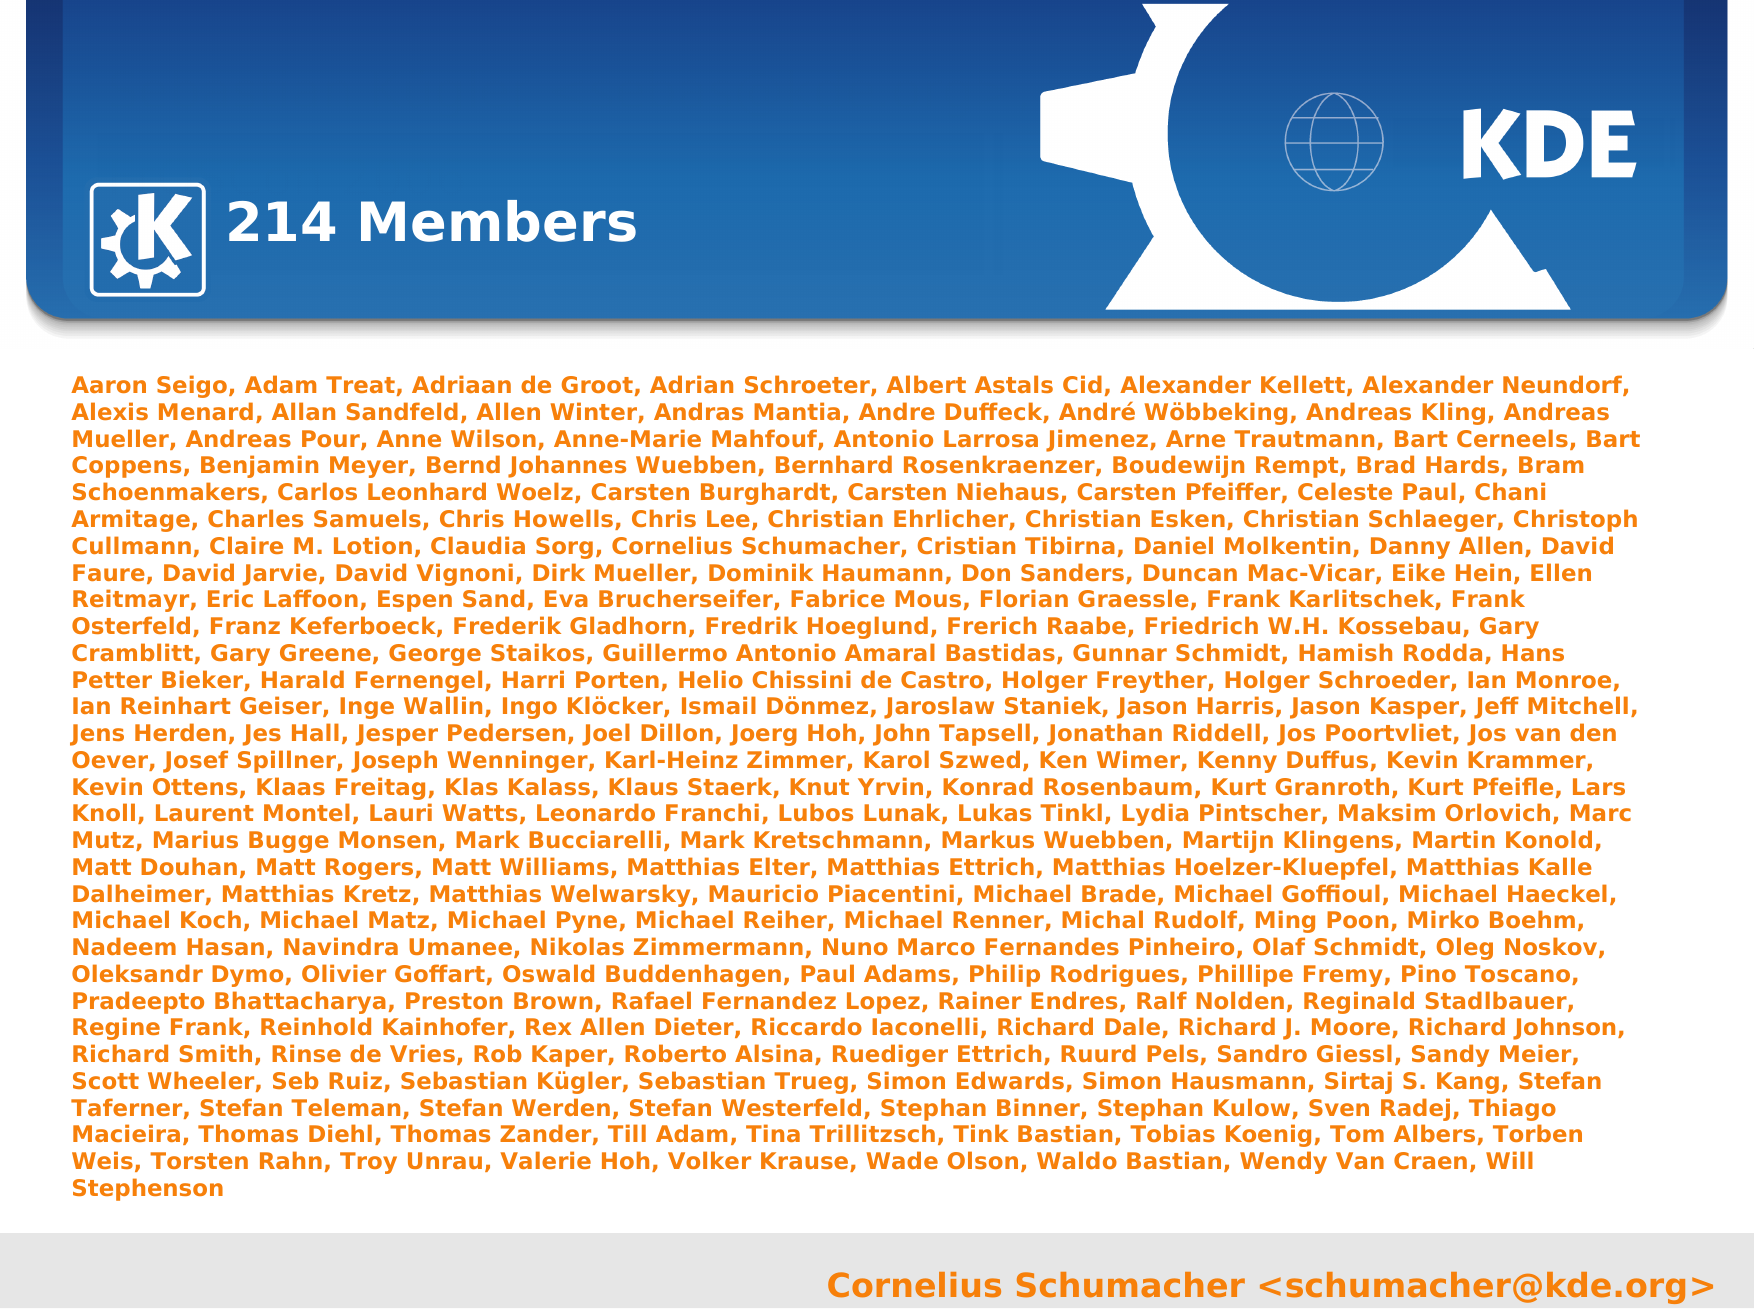

# 214 Members
Aaron Seigo, Adam Treat, Adriaan de Groot, Adrian Schroeter, Albert Astals Cid, Alexander Kellett, Alexander Neundorf, Alexis Menard, Allan Sandfeld, Allen Winter, Andras Mantia, Andre Duffeck, André Wöbbeking, Andreas Kling, Andreas Mueller, Andreas Pour, Anne Wilson, Anne-Marie Mahfouf, Antonio Larrosa Jimenez, Arne Trautmann, Bart Cerneels, Bart Coppens, Benjamin Meyer, Bernd Johannes Wuebben, Bernhard Rosenkraenzer, Boudewijn Rempt, Brad Hards, Bram Schoenmakers, Carlos Leonhard Woelz, Carsten Burghardt, Carsten Niehaus, Carsten Pfeiffer, Celeste Paul, Chani Armitage, Charles Samuels, Chris Howells, Chris Lee, Christian Ehrlicher, Christian Esken, Christian Schlaeger, Christoph Cullmann, Claire M. Lotion, Claudia Sorg, Cornelius Schumacher, Cristian Tibirna, Daniel Molkentin, Danny Allen, David Faure, David Jarvie, David Vignoni, Dirk Mueller, Dominik Haumann, Don Sanders, Duncan Mac-Vicar, Eike Hein, Ellen Reitmayr, Eric Laffoon, Espen Sand, Eva Brucherseifer, Fabrice Mous, Florian Graessle, Frank Karlitschek, Frank Osterfeld, Franz Keferboeck, Frederik Gladhorn, Fredrik Hoeglund, Frerich Raabe, Friedrich W.H. Kossebau, Gary Cramblitt, Gary Greene, George Staikos, Guillermo Antonio Amaral Bastidas, Gunnar Schmidt, Hamish Rodda, Hans Petter Bieker, Harald Fernengel, Harri Porten, Helio Chissini de Castro, Holger Freyther, Holger Schroeder, Ian Monroe, Ian Reinhart Geiser, Inge Wallin, Ingo Klöcker, Ismail Dönmez, Jaroslaw Staniek, Jason Harris, Jason Kasper, Jeff Mitchell, Jens Herden, Jes Hall, Jesper Pedersen, Joel Dillon, Joerg Hoh, John Tapsell, Jonathan Riddell, Jos Poortvliet, Jos van den Oever, Josef Spillner, Joseph Wenninger, Karl-Heinz Zimmer, Karol Szwed, Ken Wimer, Kenny Duffus, Kevin Krammer, Kevin Ottens, Klaas Freitag, Klas Kalass, Klaus Staerk, Knut Yrvin, Konrad Rosenbaum, Kurt Granroth, Kurt Pfeifle, Lars Knoll, Laurent Montel, Lauri Watts, Leonardo Franchi, Lubos Lunak, Lukas Tinkl, Lydia Pintscher, Maksim Orlovich, Marc Mutz, Marius Bugge Monsen, Mark Bucciarelli, Mark Kretschmann, Markus Wuebben, Martijn Klingens, Martin Konold, Matt Douhan, Matt Rogers, Matt Williams, Matthias Elter, Matthias Ettrich, Matthias Hoelzer-Kluepfel, Matthias Kalle Dalheimer, Matthias Kretz, Matthias Welwarsky, Mauricio Piacentini, Michael Brade, Michael Goffioul, Michael Haeckel, Michael Koch, Michael Matz, Michael Pyne, Michael Reiher, Michael Renner, Michal Rudolf, Ming Poon, Mirko Boehm, Nadeem Hasan, Navindra Umanee, Nikolas Zimmermann, Nuno Marco Fernandes Pinheiro, Olaf Schmidt, Oleg Noskov, Oleksandr Dymo, Olivier Goffart, Oswald Buddenhagen, Paul Adams, Philip Rodrigues, Phillipe Fremy, Pino Toscano, Pradeepto Bhattacharya, Preston Brown, Rafael Fernandez Lopez, Rainer Endres, Ralf Nolden, Reginald Stadlbauer, Regine Frank, Reinhold Kainhofer, Rex Allen Dieter, Riccardo Iaconelli, Richard Dale, Richard J. Moore, Richard Johnson, Richard Smith, Rinse de Vries, Rob Kaper, Roberto Alsina, Ruediger Ettrich, Ruurd Pels, Sandro Giessl, Sandy Meier, Scott Wheeler, Seb Ruiz, Sebastian Kügler, Sebastian Trueg, Simon Edwards, Simon Hausmann, Sirtaj S. Kang, Stefan Taferner, Stefan Teleman, Stefan Werden, Stefan Westerfeld, Stephan Binner, Stephan Kulow, Sven Radej, Thiago Macieira, Thomas Diehl, Thomas Zander, Till Adam, Tina Trillitzsch, Tink Bastian, Tobias Koenig, Tom Albers, Torben Weis, Torsten Rahn, Troy Unrau, Valerie Hoh, Volker Krause, Wade Olson, Waldo Bastian, Wendy Van Craen, Will Stephenson